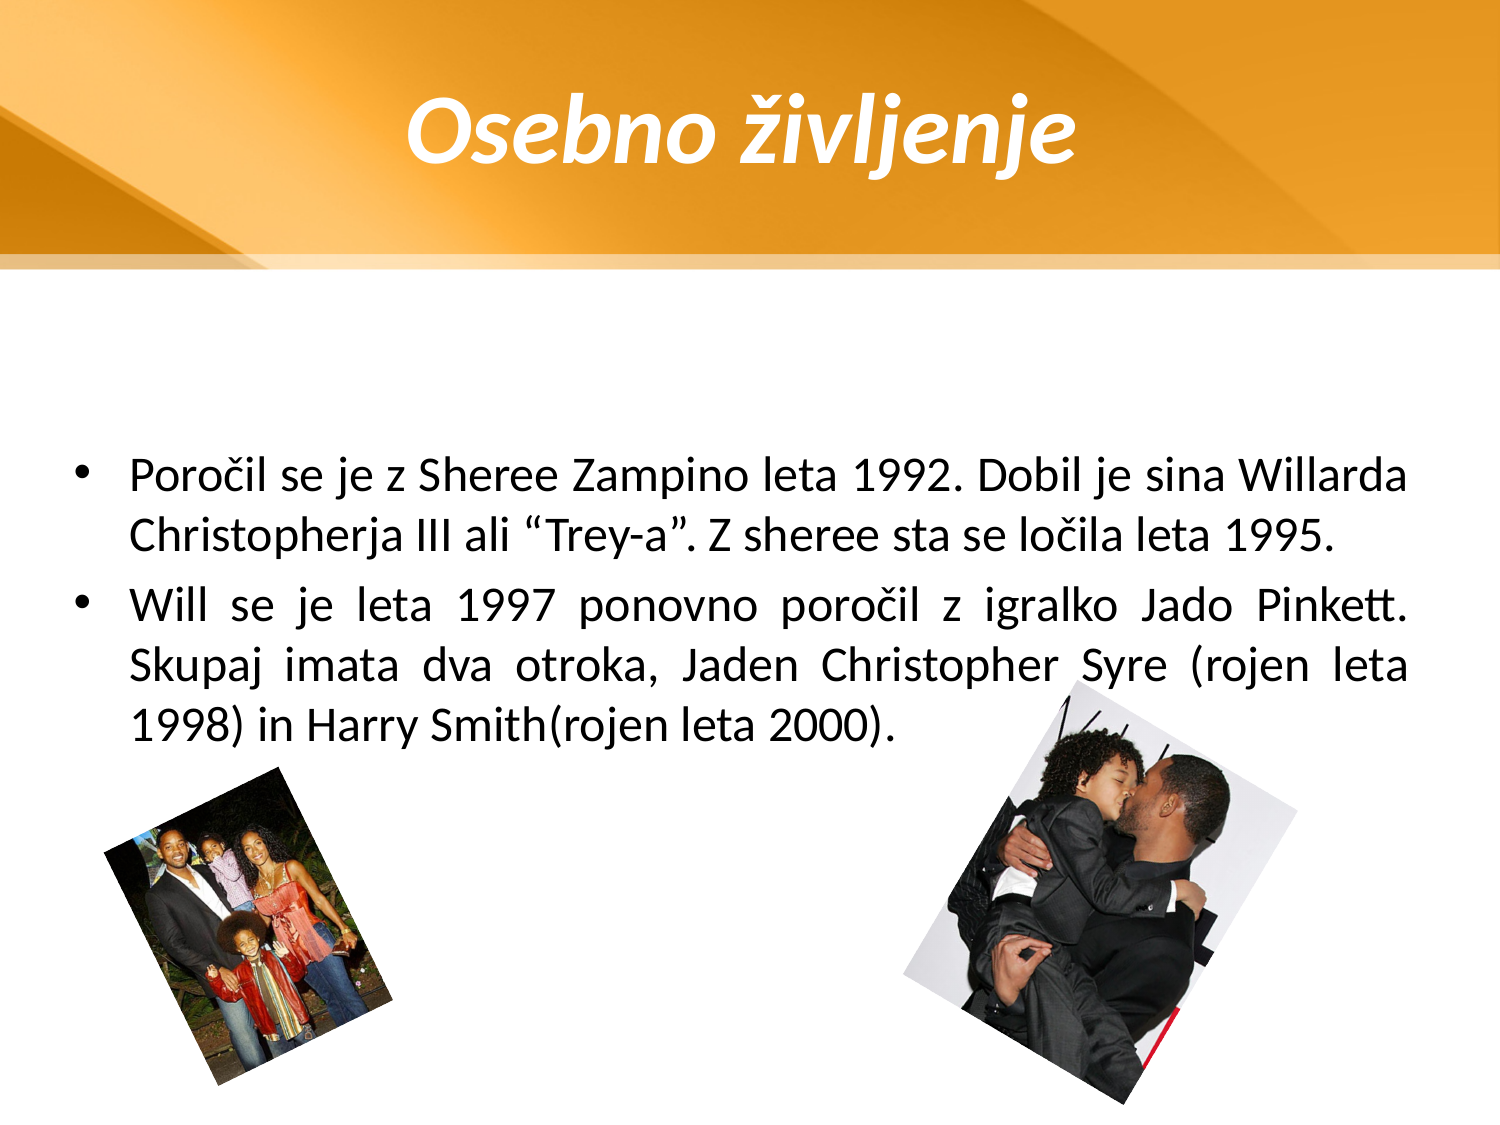

# Osebno življenje
Poročil se je z Sheree Zampino leta 1992. Dobil je sina Willarda Christopherja III ali “Trey-a”. Z sheree sta se ločila leta 1995.
Will se je leta 1997 ponovno poročil z igralko Jado Pinkett. Skupaj imata dva otroka, Jaden Christopher Syre (rojen leta 1998) in Harry Smith(rojen leta 2000).